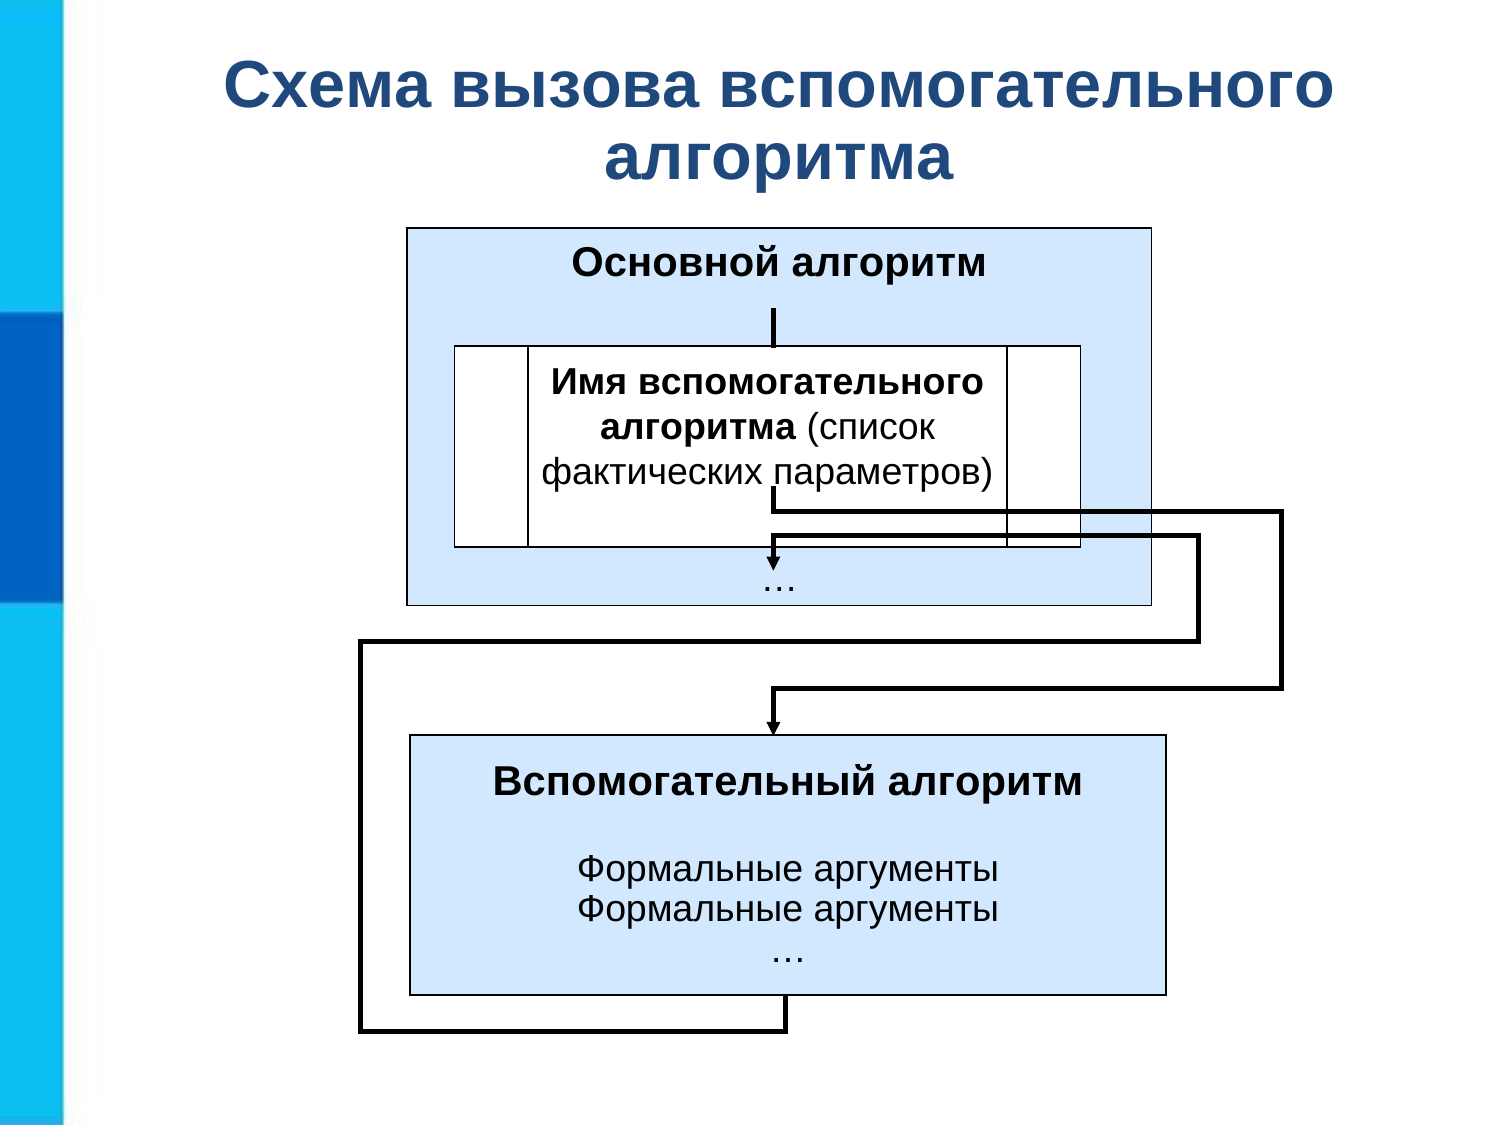

Схема вызова вспомогательного алгоритма
Основной алгоритм
…
Имя вспомогательного
алгоритма (список
фактических параметров)
Вспомогательный алгоритм
Формальные аргументы
Формальные аргументы
…